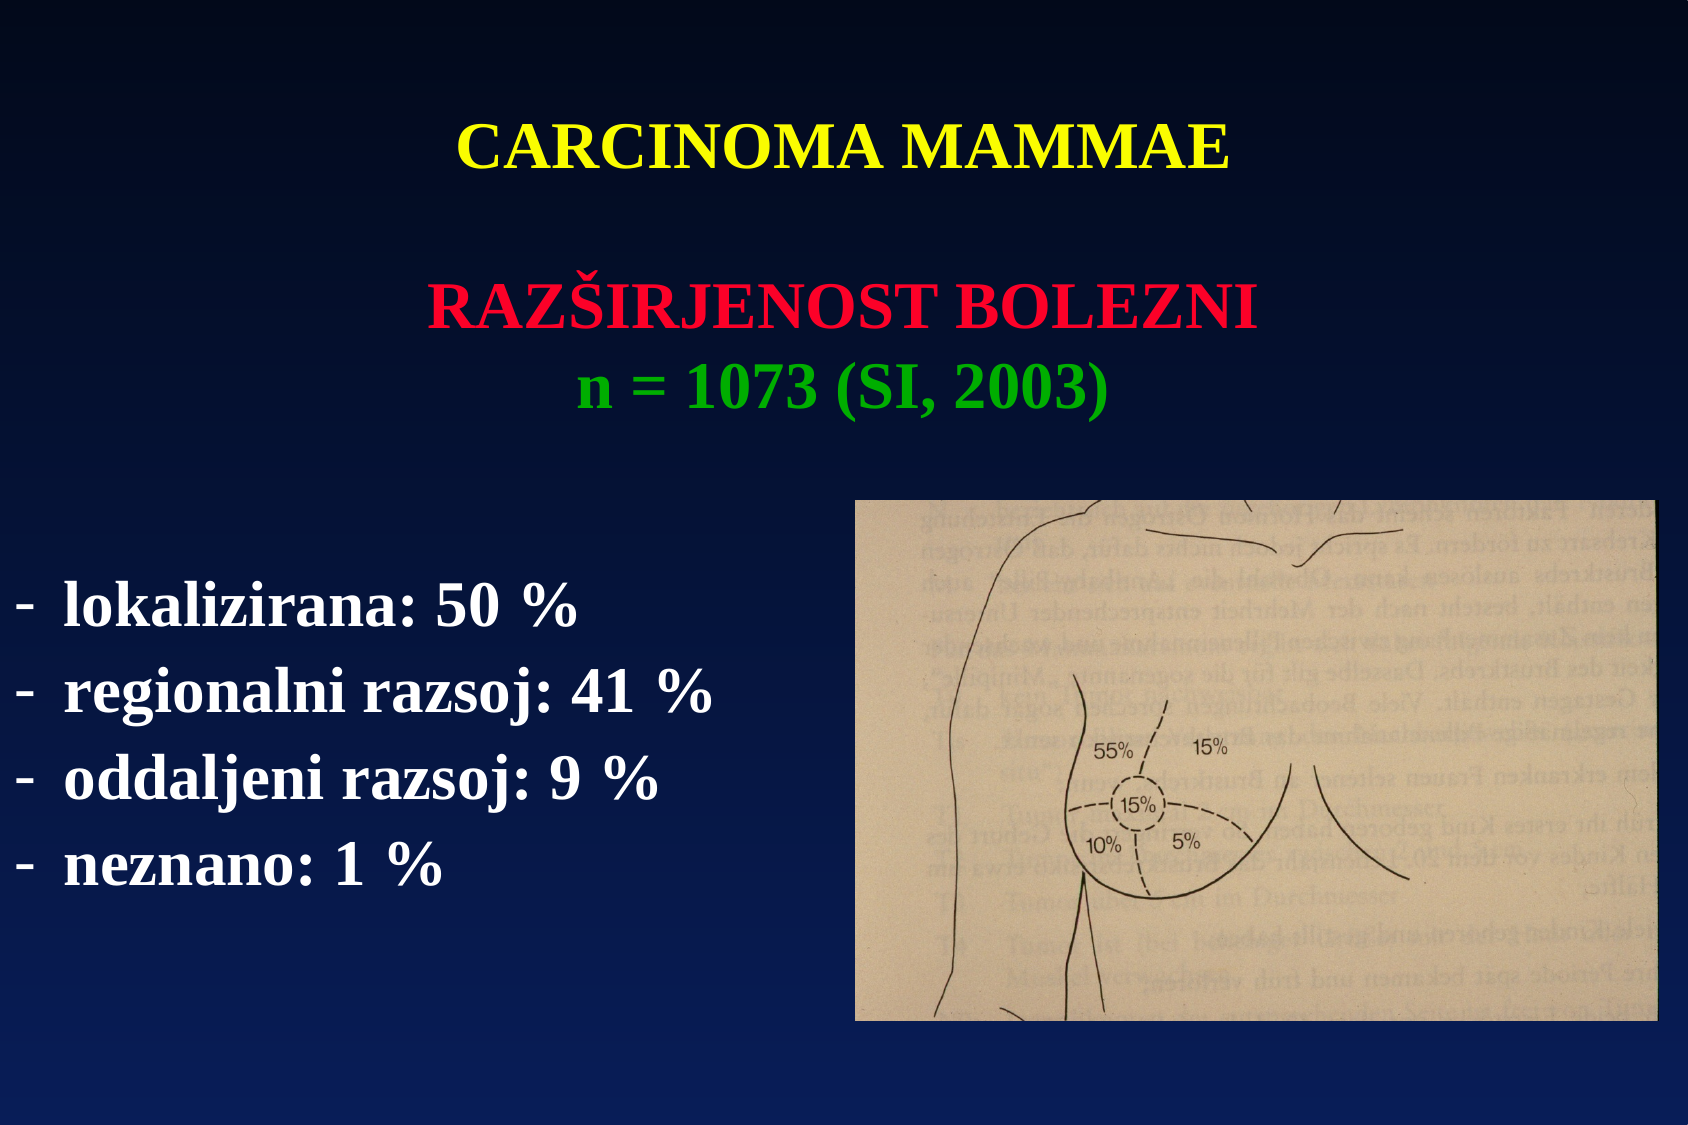

# CARCINOMA MAMMAE RAZŠIRJENOST BOLEZNI n = 1073 (SI, 2003)
lokalizirana: 50 %
regionalni razsoj: 41 %
oddaljeni razsoj: 9 %
neznano: 1 %